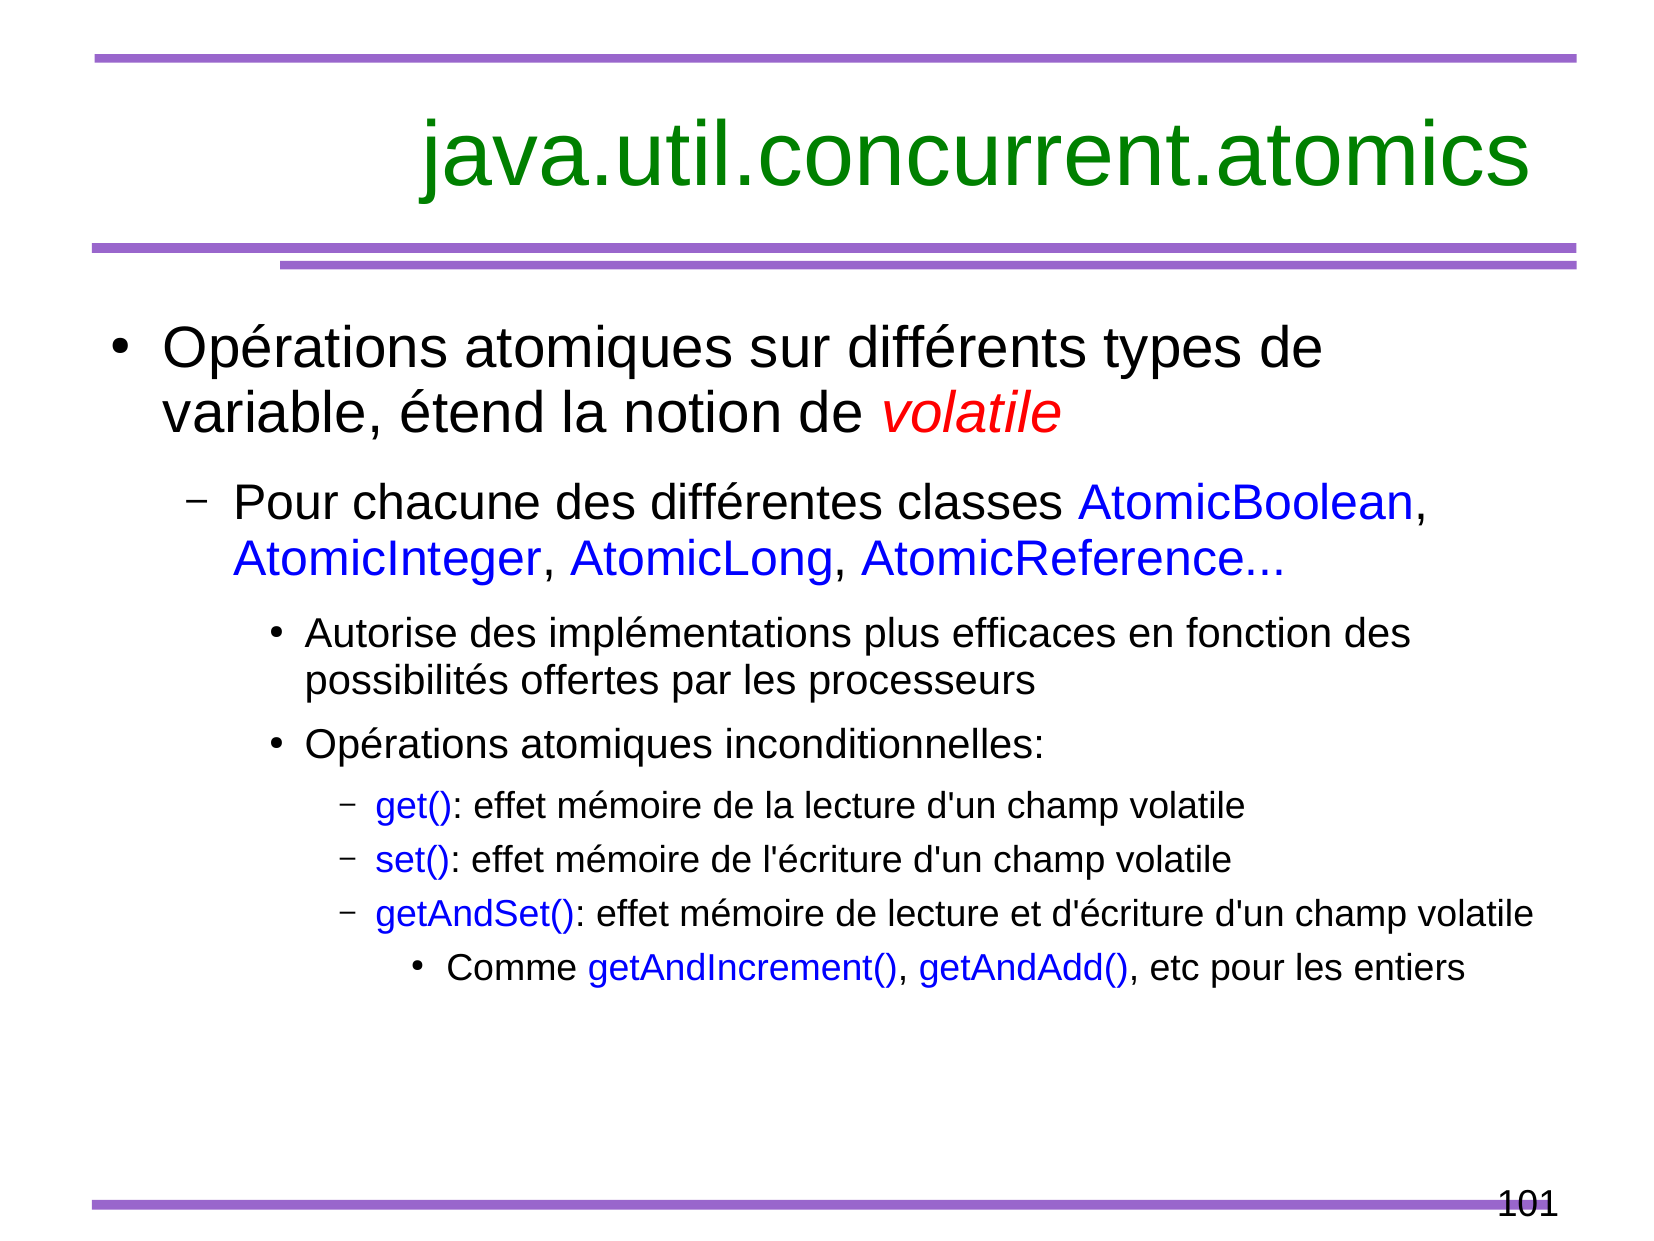

# java.util.concurrent.atomics
Opérations atomiques sur différents types de variable, étend la notion de volatile
Pour chacune des différentes classes AtomicBoolean, AtomicInteger, AtomicLong, AtomicReference...
Autorise des implémentations plus efficaces en fonction des possibilités offertes par les processeurs
Opérations atomiques inconditionnelles:
get(): effet mémoire de la lecture d'un champ volatile
set(): effet mémoire de l'écriture d'un champ volatile
getAndSet(): effet mémoire de lecture et d'écriture d'un champ volatile
Comme getAndIncrement(), getAndAdd(), etc pour les entiers